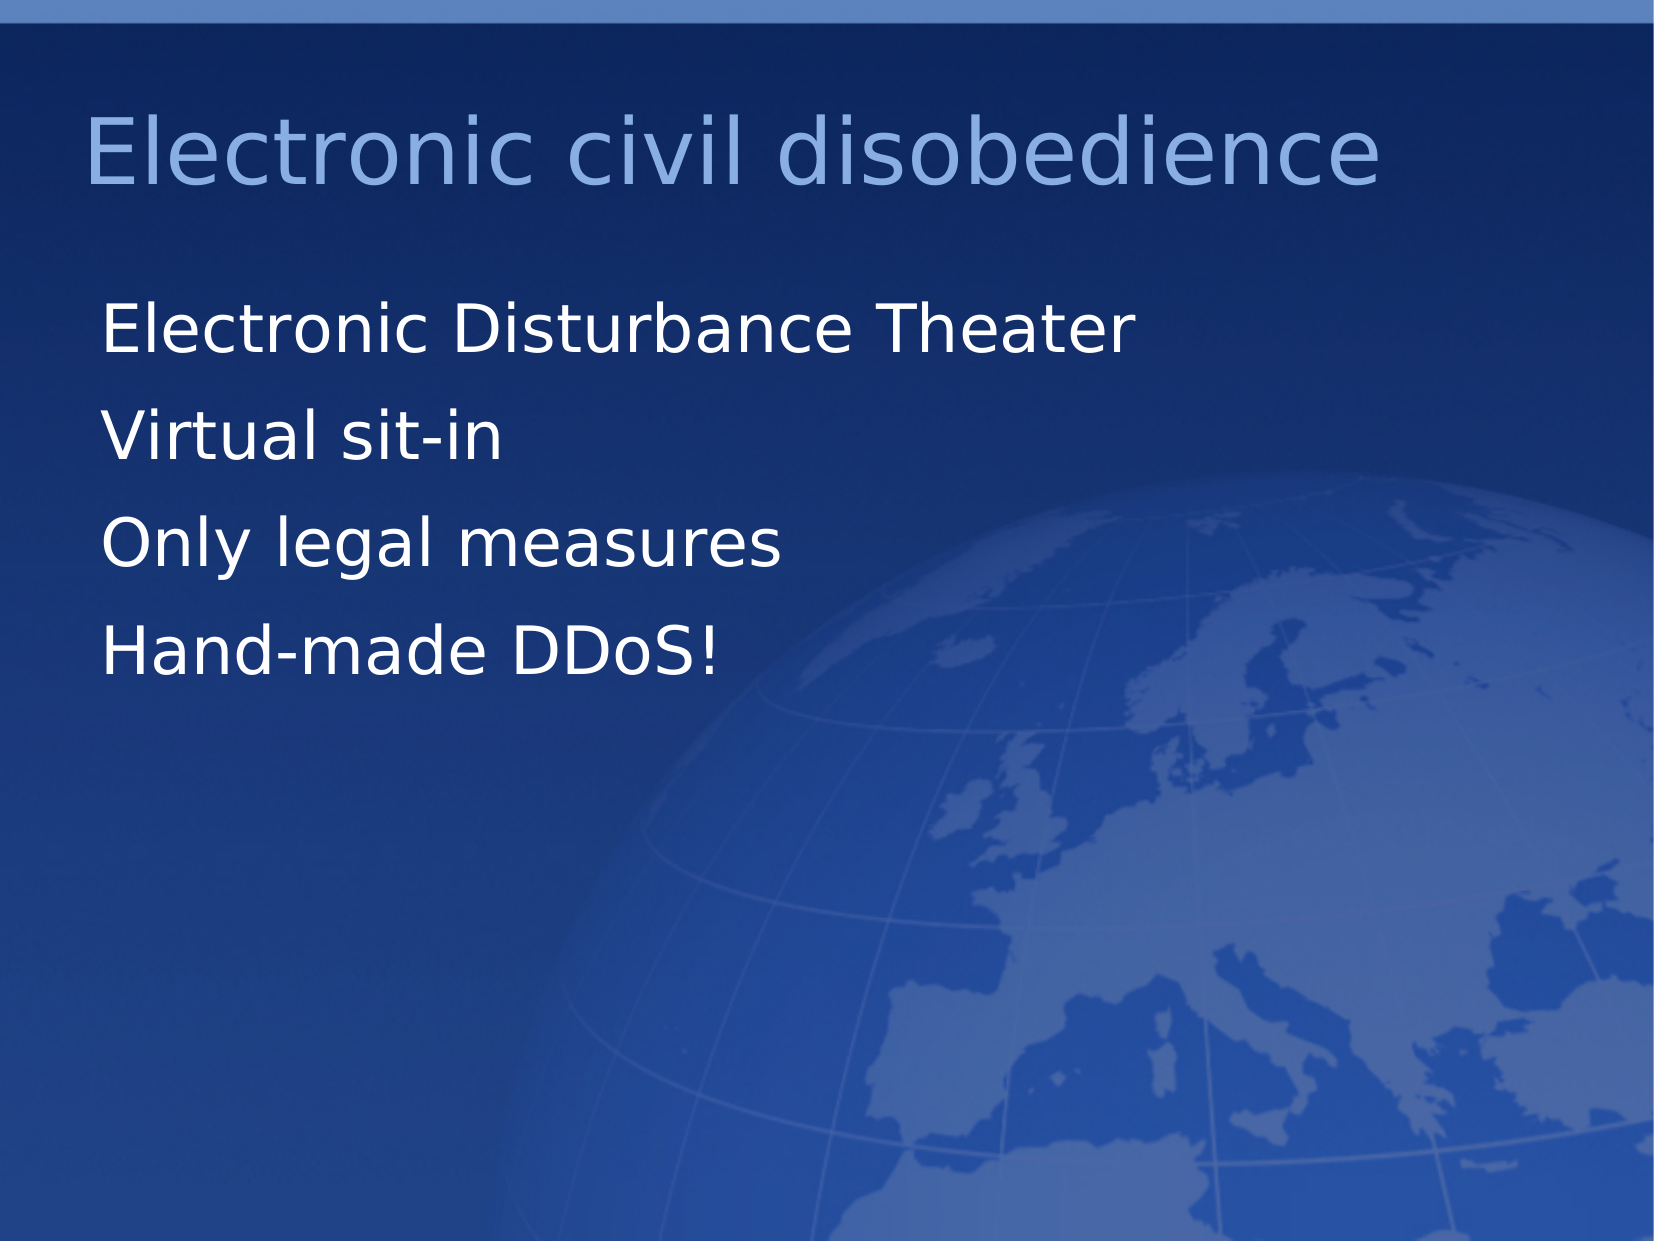

# Electronic civil disobedience
Electronic Disturbance Theater
Virtual sit-in
Only legal measures
Hand-made DDoS!